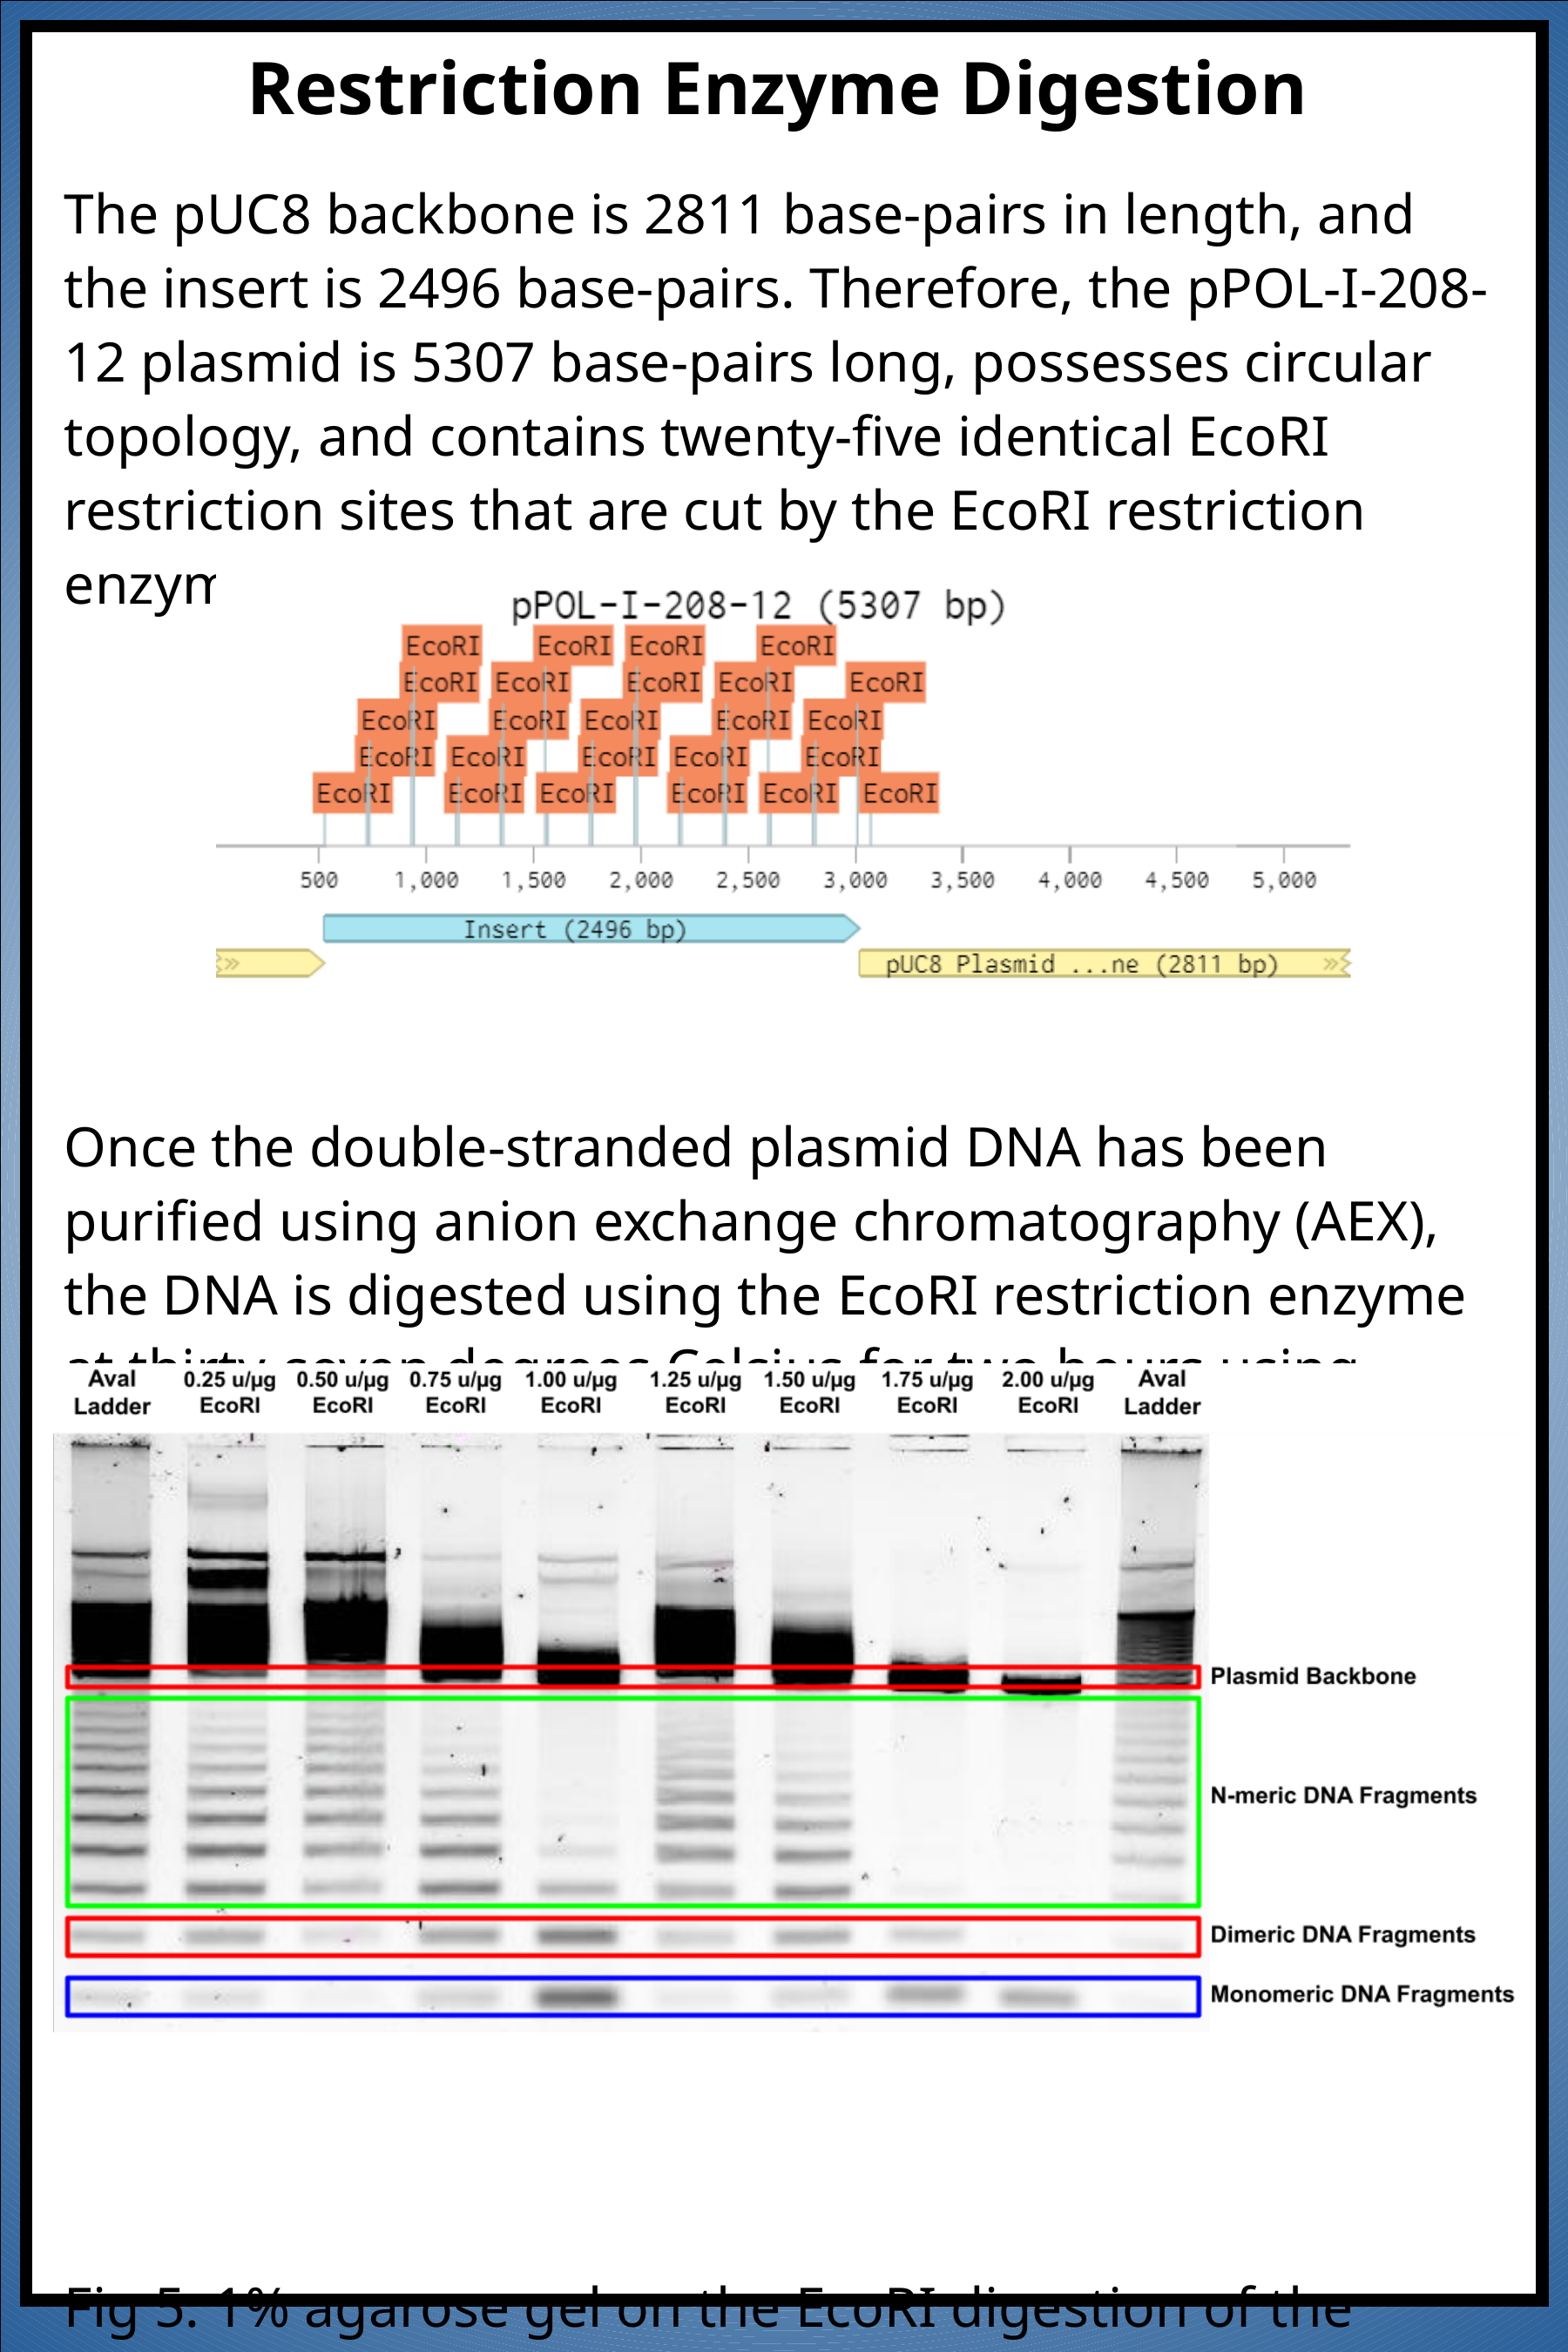

Restriction Enzyme Digestion
The pUC8 backbone is 2811 base-pairs in length, and the insert is 2496 base-pairs. Therefore, the pPOL-I-208-12 plasmid is 5307 base-pairs long, possesses circular topology, and contains twenty-five identical EcoRI restriction sites that are cut by the EcoRI restriction enzyme.
Once the double-stranded plasmid DNA has been purified using anion exchange chromatography (AEX), the DNA is digested using the EcoRI restriction enzyme at thirty-seven degrees Celsius for two hours using various amounts of the enzyme.
Fig 5. 1% agarose gel on the EcoRI digestion of the pPOL-I-208-12 plasmid. The smaller linear DNA fragments migrate further through the agarose gel matrix.